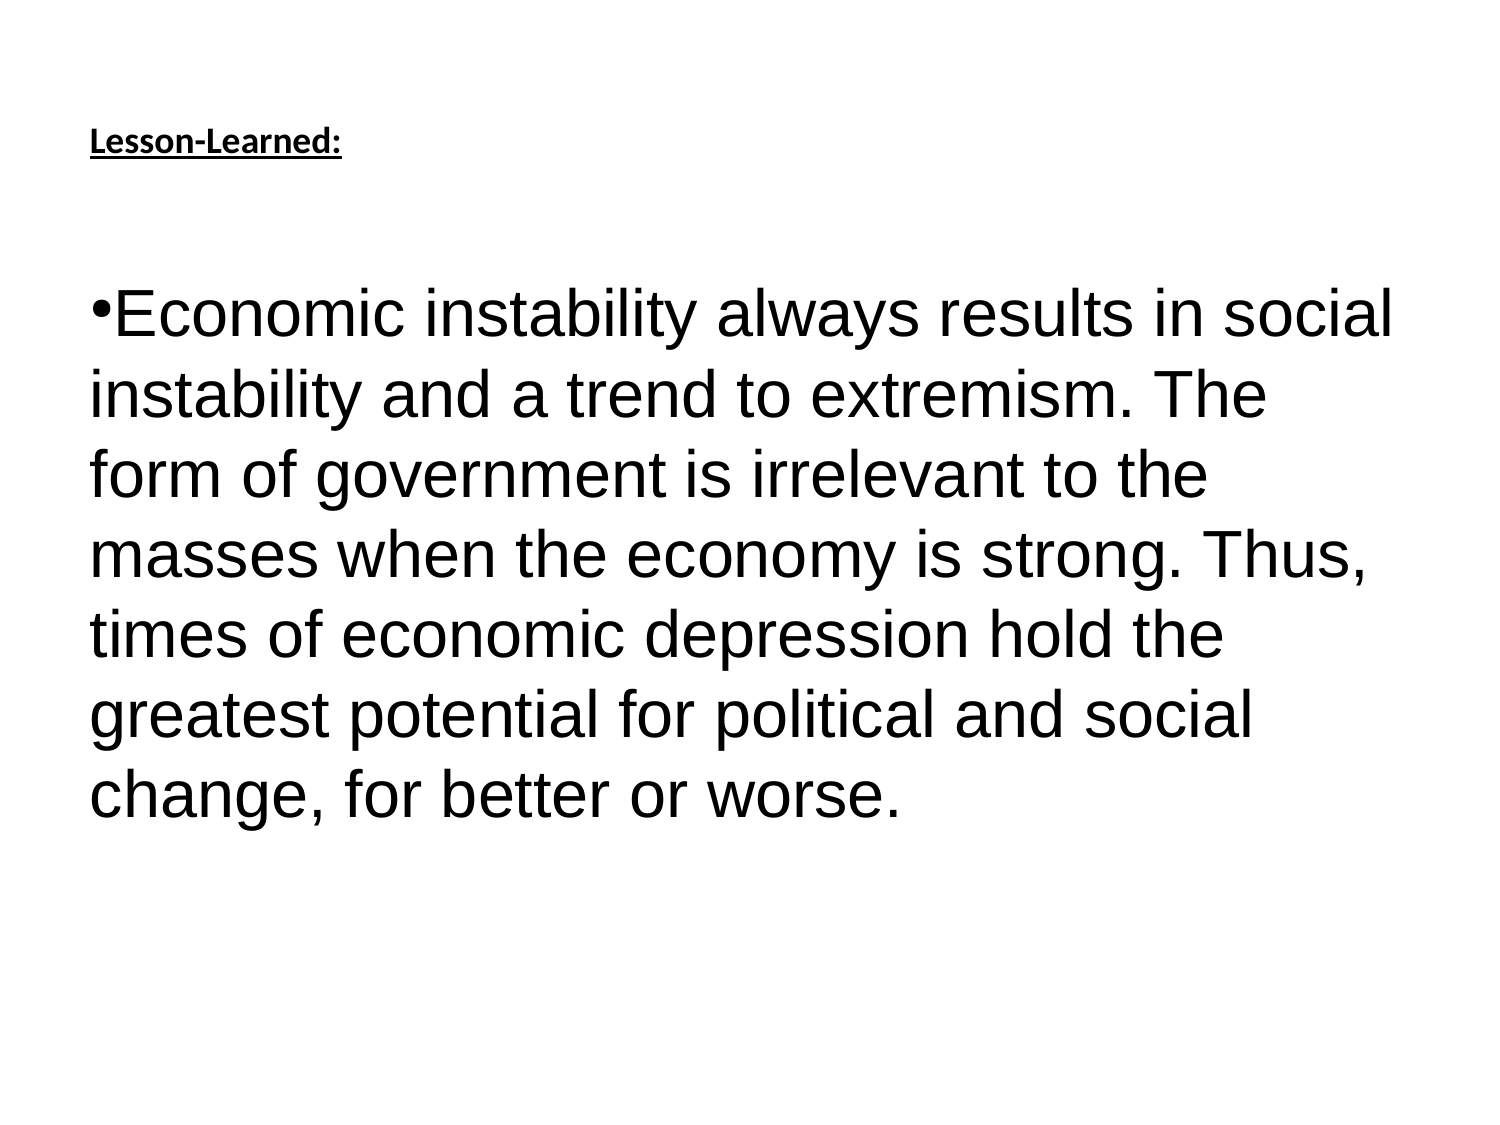

# Lesson-Learned:
Economic instability always results in social instability and a trend to extremism. The form of government is irrelevant to the masses when the economy is strong. Thus, times of economic depression hold the greatest potential for political and social change, for better or worse.